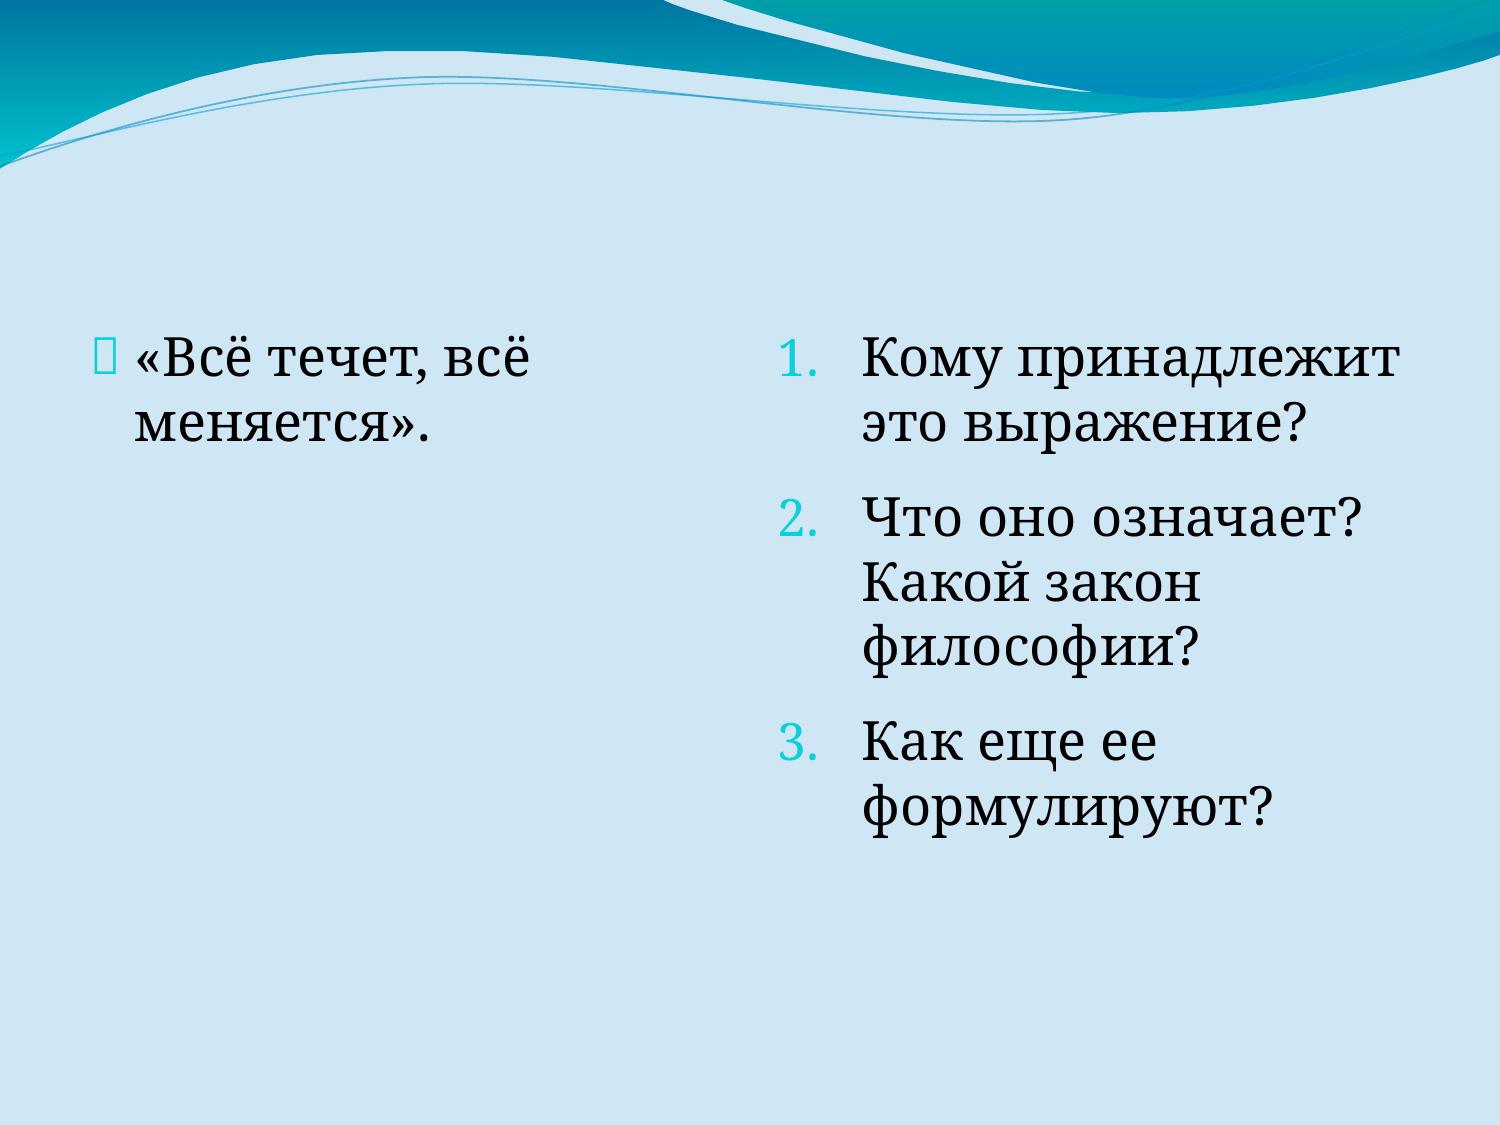

#
«Всё течет, всё меняется».
Кому принадлежит это выражение?
Что оно означает? Какой закон философии?
Как еще ее формулируют?